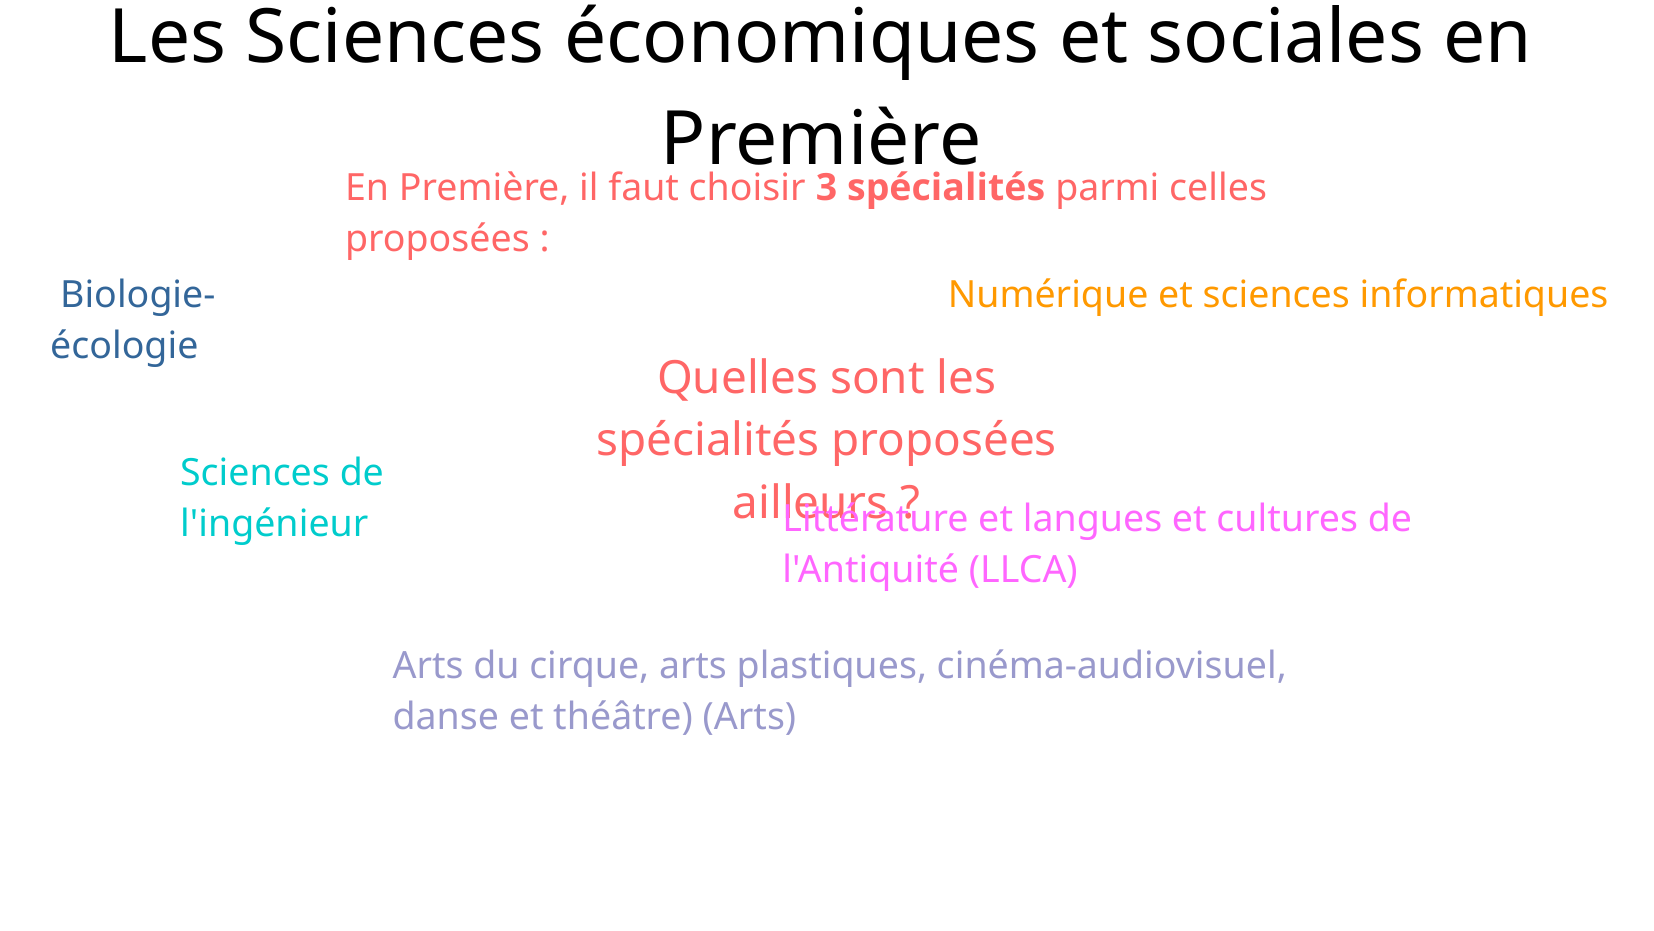

# Les Sciences économiques et sociales en Première
En Première, il faut choisir 3 spécialités parmi celles proposées :
 Biologie-écologie
Numérique et sciences informatiques
Quelles sont les spécialités proposées ailleurs ?
Sciences de l'ingénieur
Littérature et langues et cultures de l'Antiquité (LLCA)
Arts du cirque, arts plastiques, cinéma-audiovisuel, danse et théâtre) (Arts)